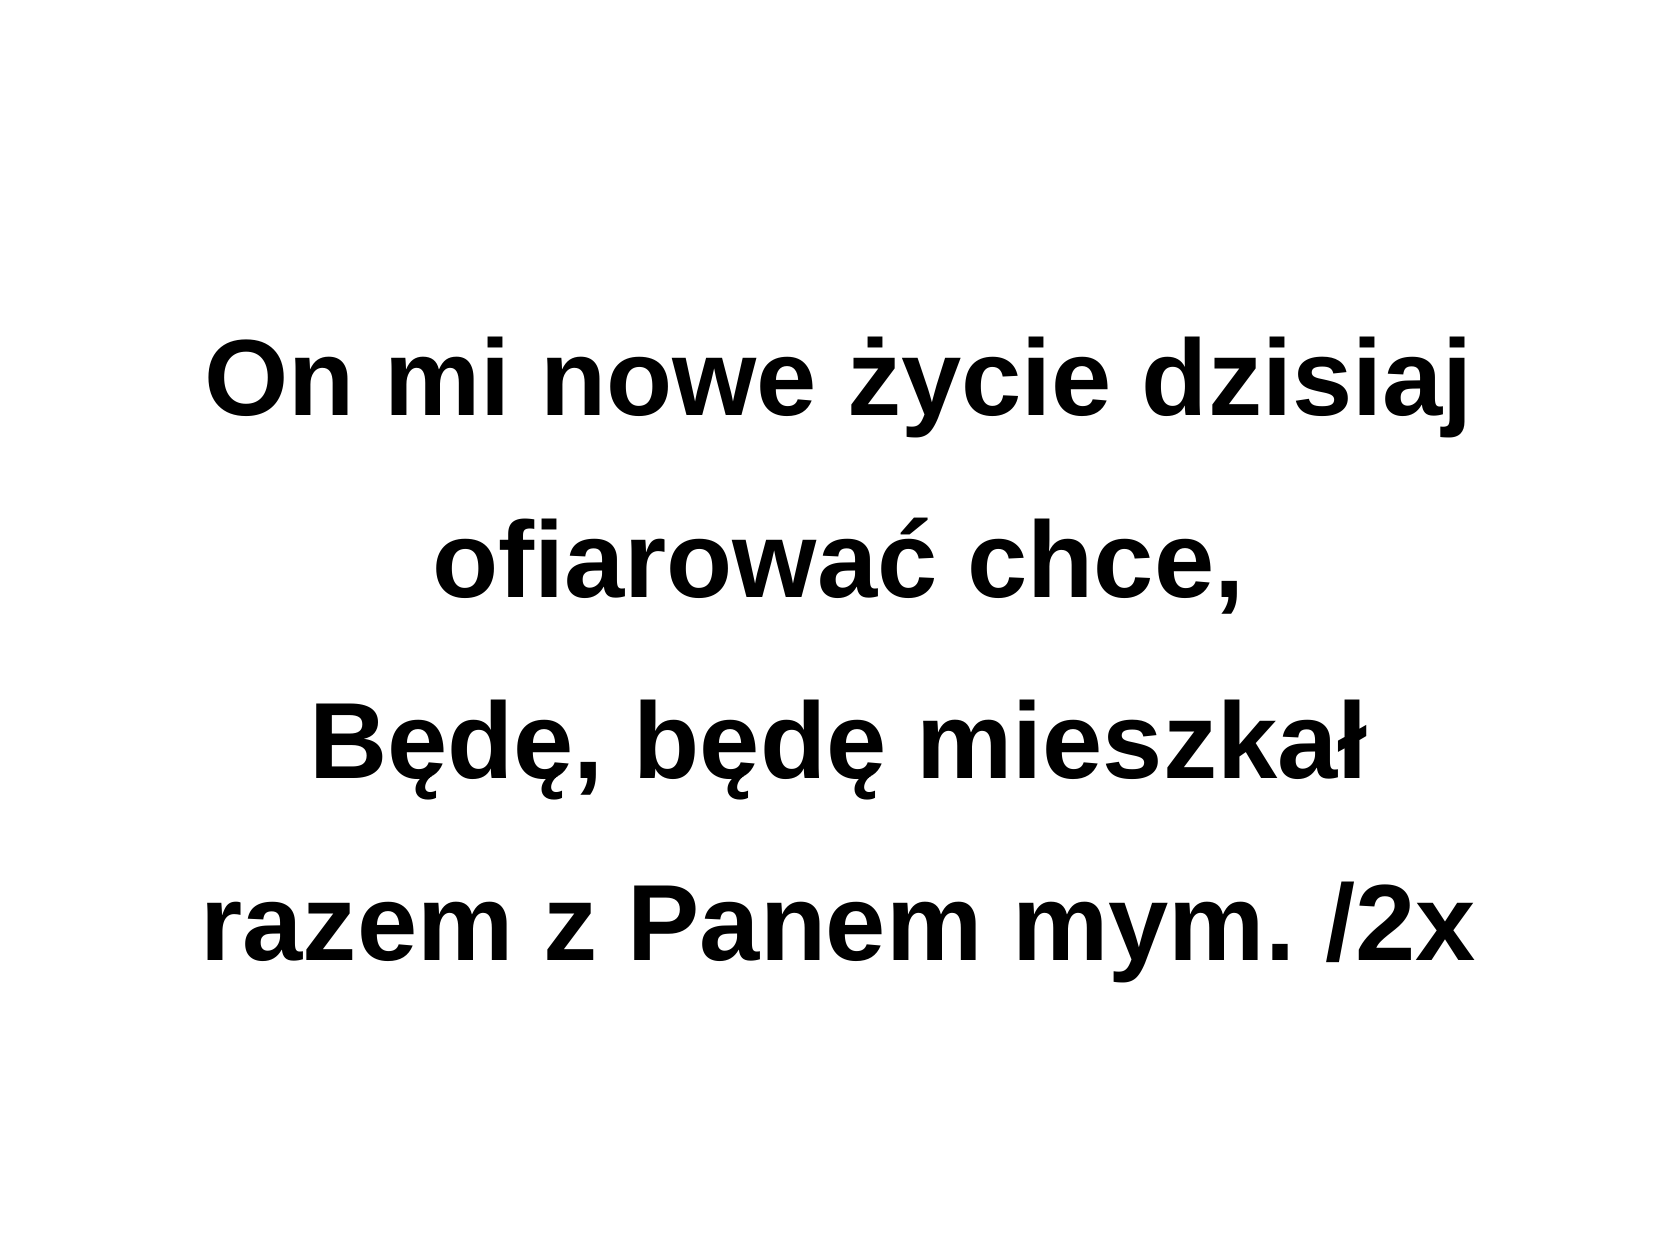

# On mi nowe życie dzisiaj
ofiarować chce,
Będę, będę mieszkał
razem z Panem mym. /2x